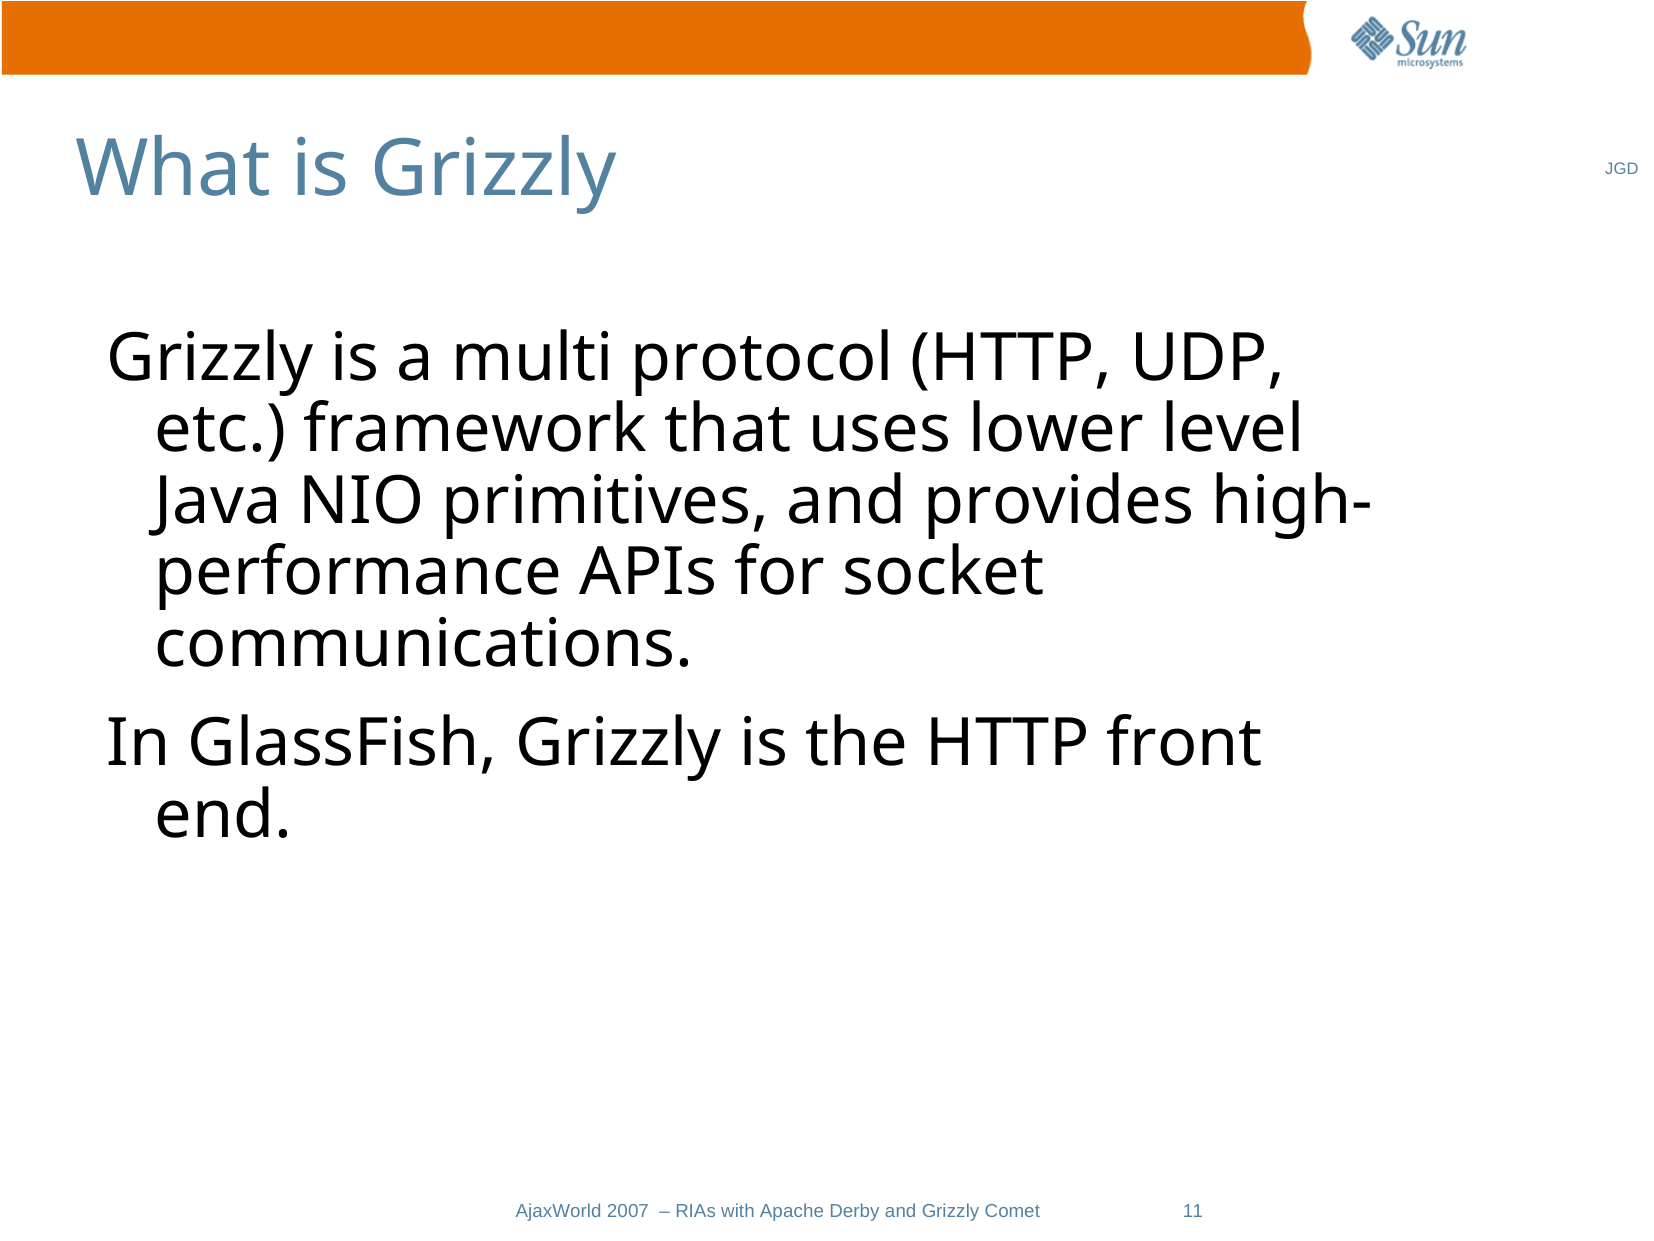

# What is Grizzly
Grizzly is a multi protocol (HTTP, UDP, etc.) framework that uses lower level Java NIO primitives, and provides high-performance APIs for socket communications.
In GlassFish, Grizzly is the HTTP front end.